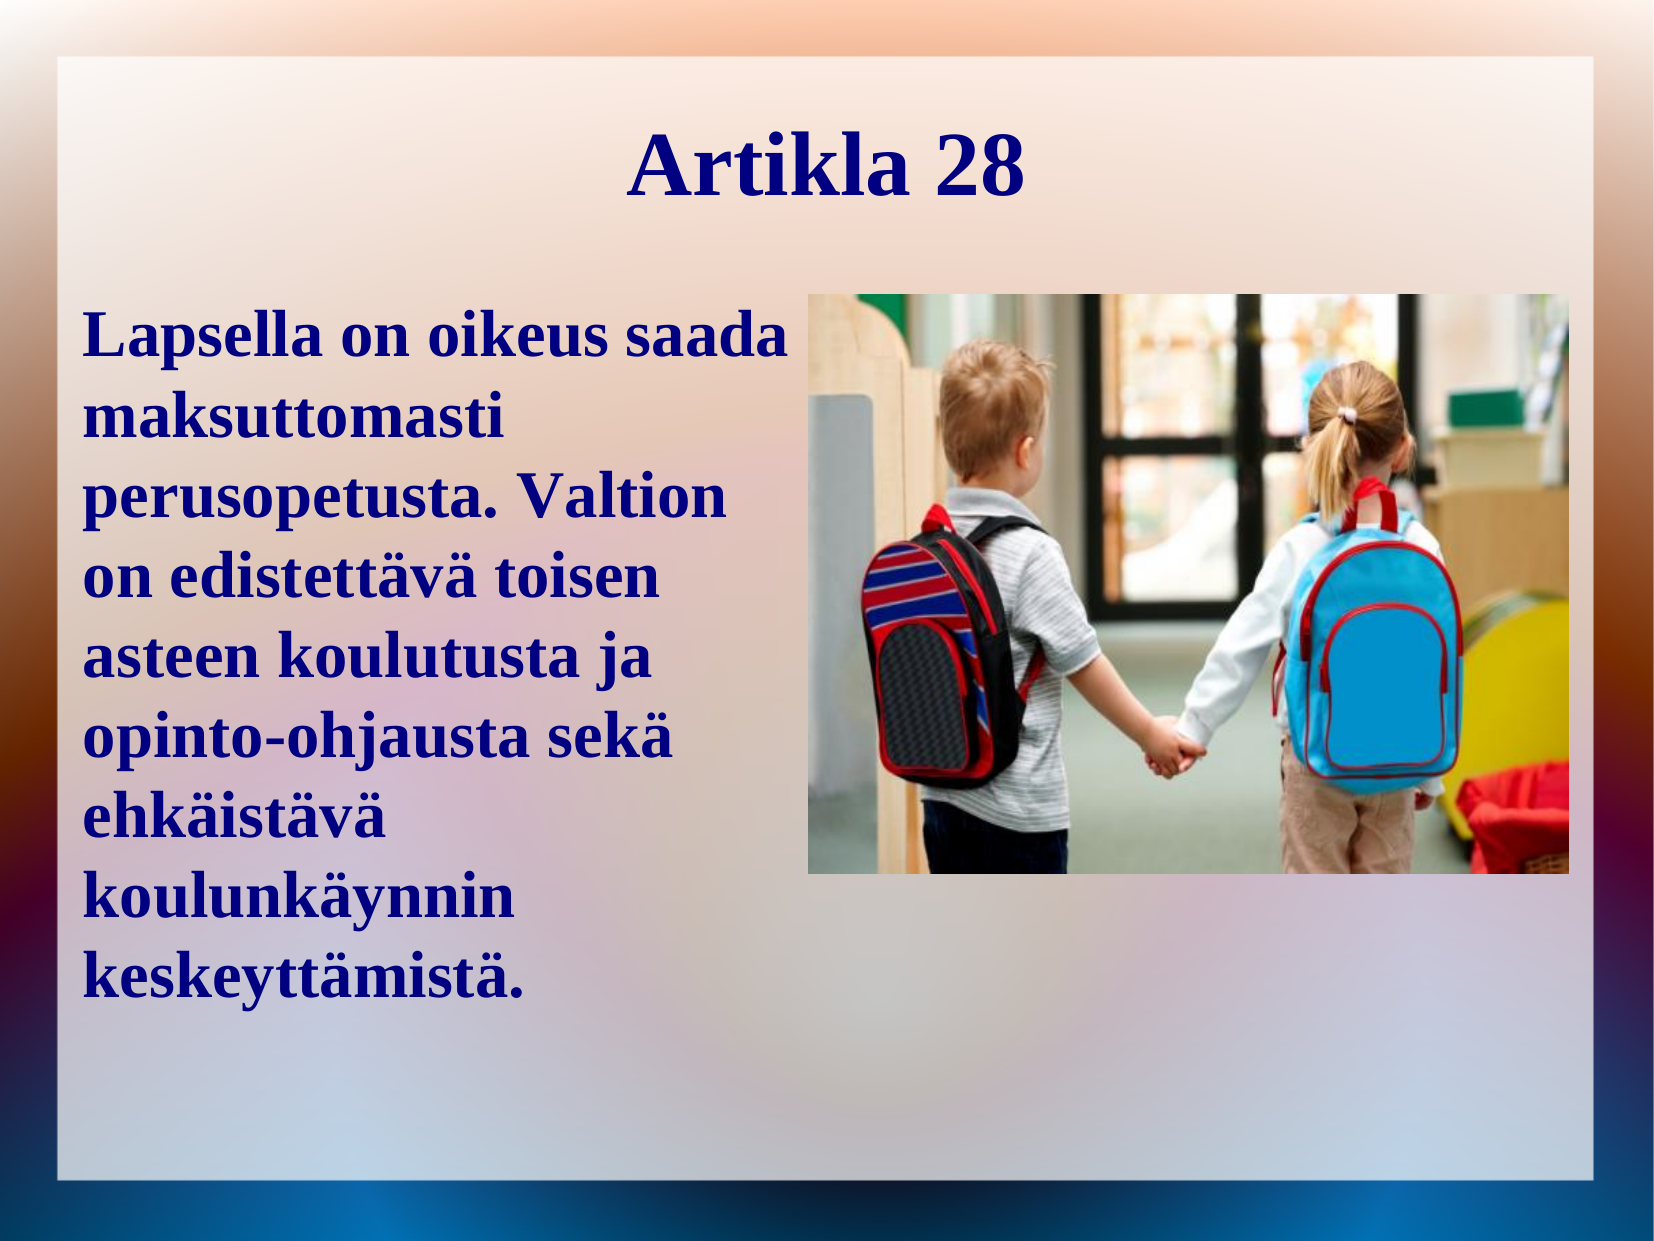

# Artikla 28
Lapsella on oikeus saada maksuttomasti perusopetusta. Valtion on edistettävä toisen asteen koulutusta ja opinto-ohjausta sekä ehkäistävä koulunkäynnin keskeyttämistä.